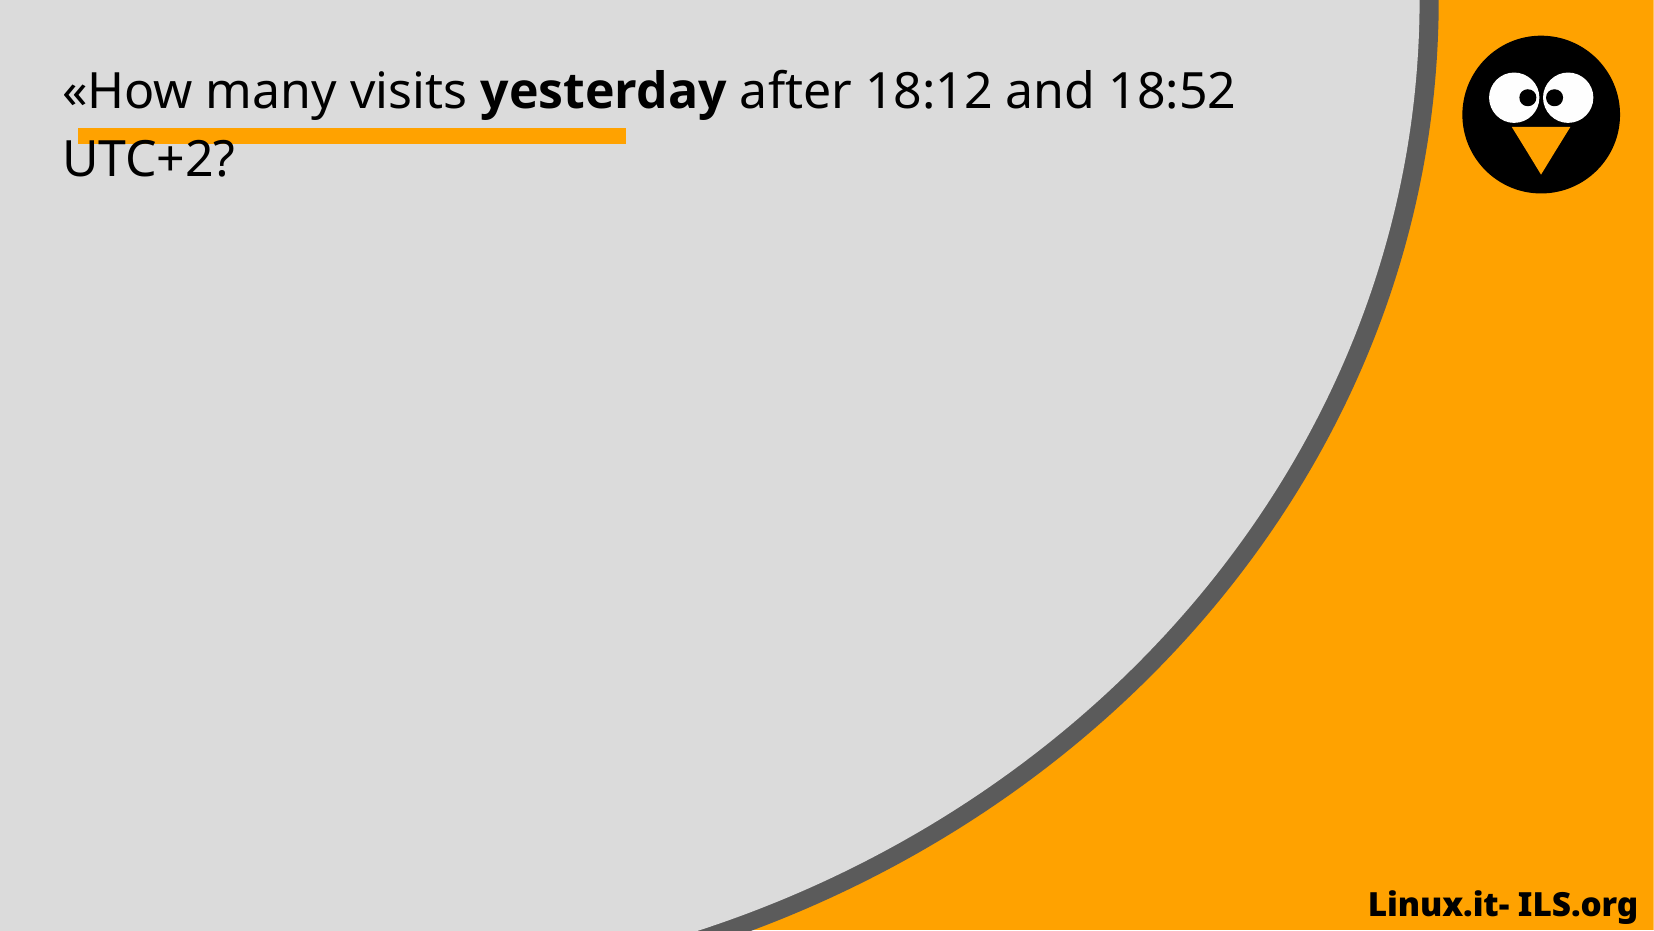

«How many visits yesterday after 18:12 and 18:52 UTC+2?
Linux.it- ILS.org